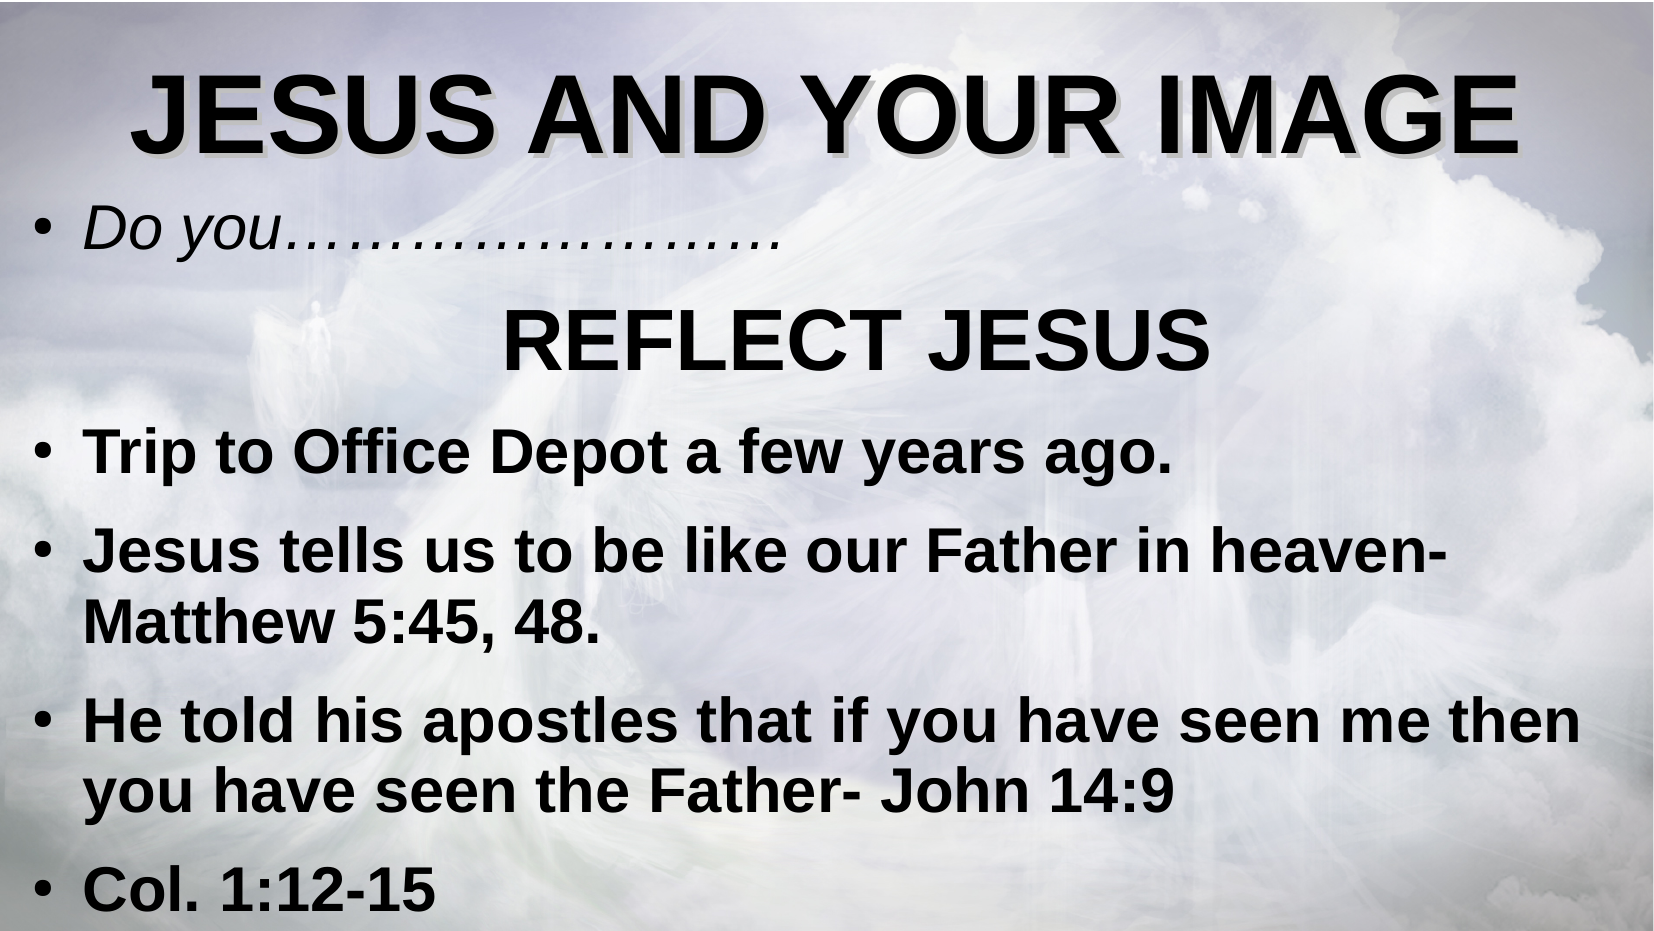

# JESUS AND YOUR IMAGE
Do you……………………
REFLECT JESUS
Trip to Office Depot a few years ago.
Jesus tells us to be like our Father in heaven- Matthew 5:45, 48.
He told his apostles that if you have seen me then you have seen the Father- John 14:9
Col. 1:12-15